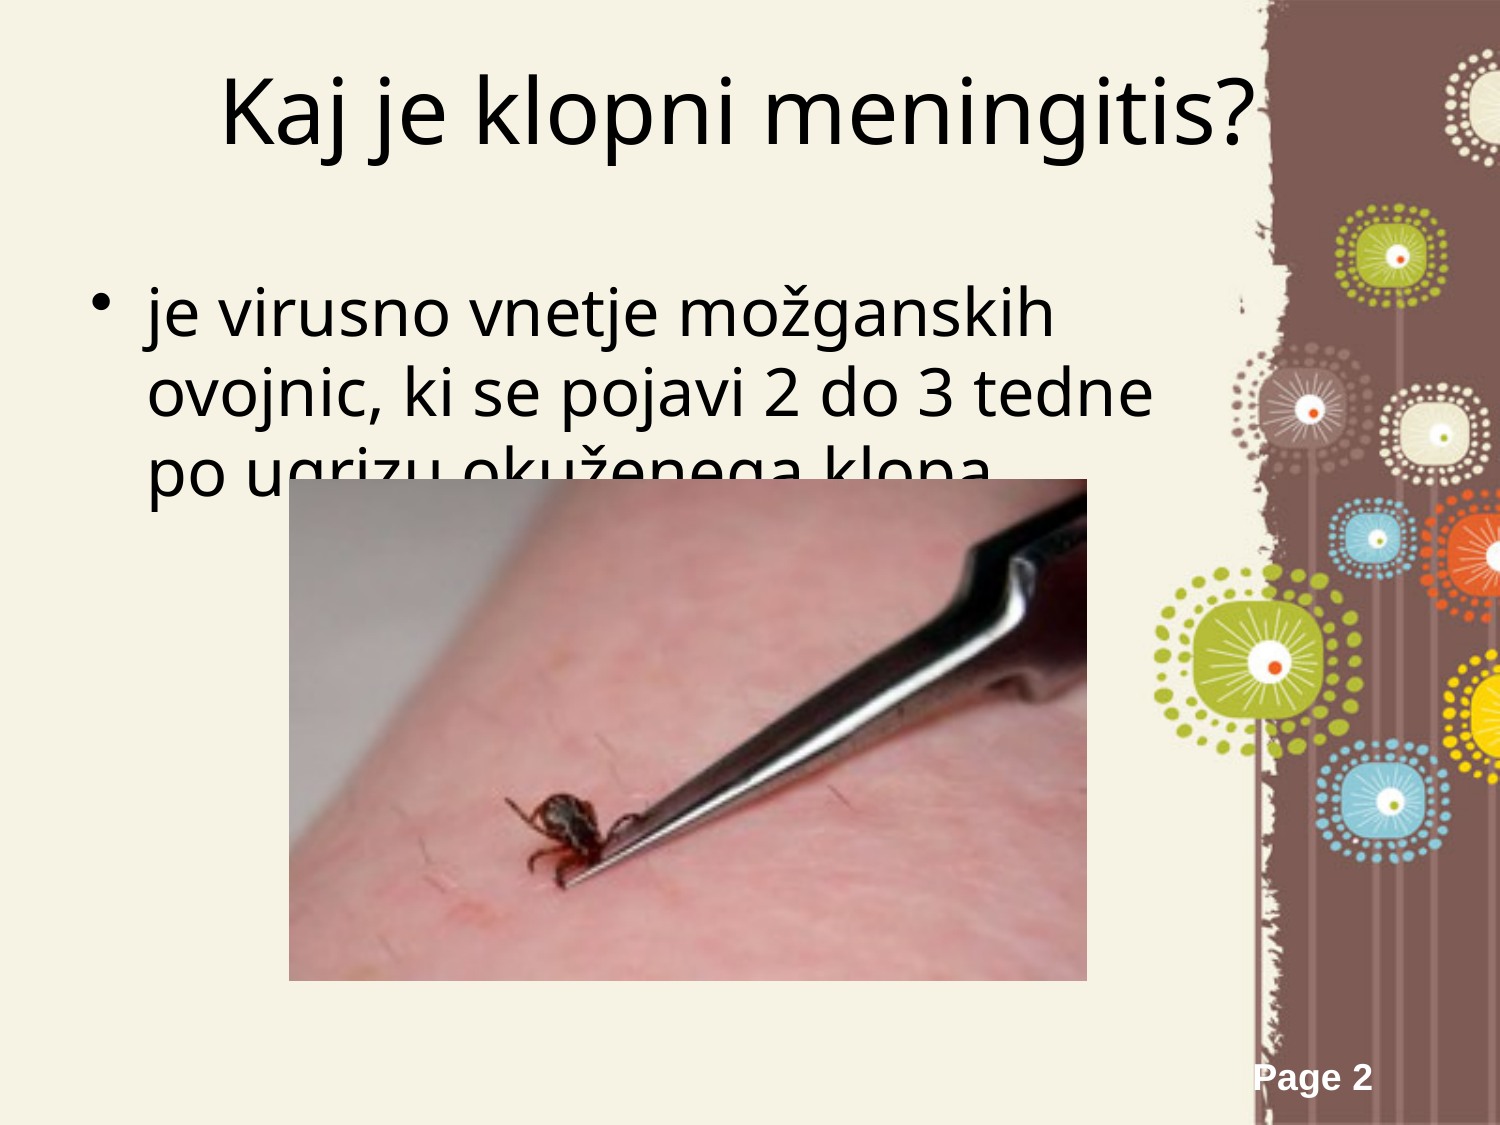

# Kaj je klopni meningitis?
je virusno vnetje možganskih ovojnic, ki se pojavi 2 do 3 tedne po ugrizu okuženega klopa.